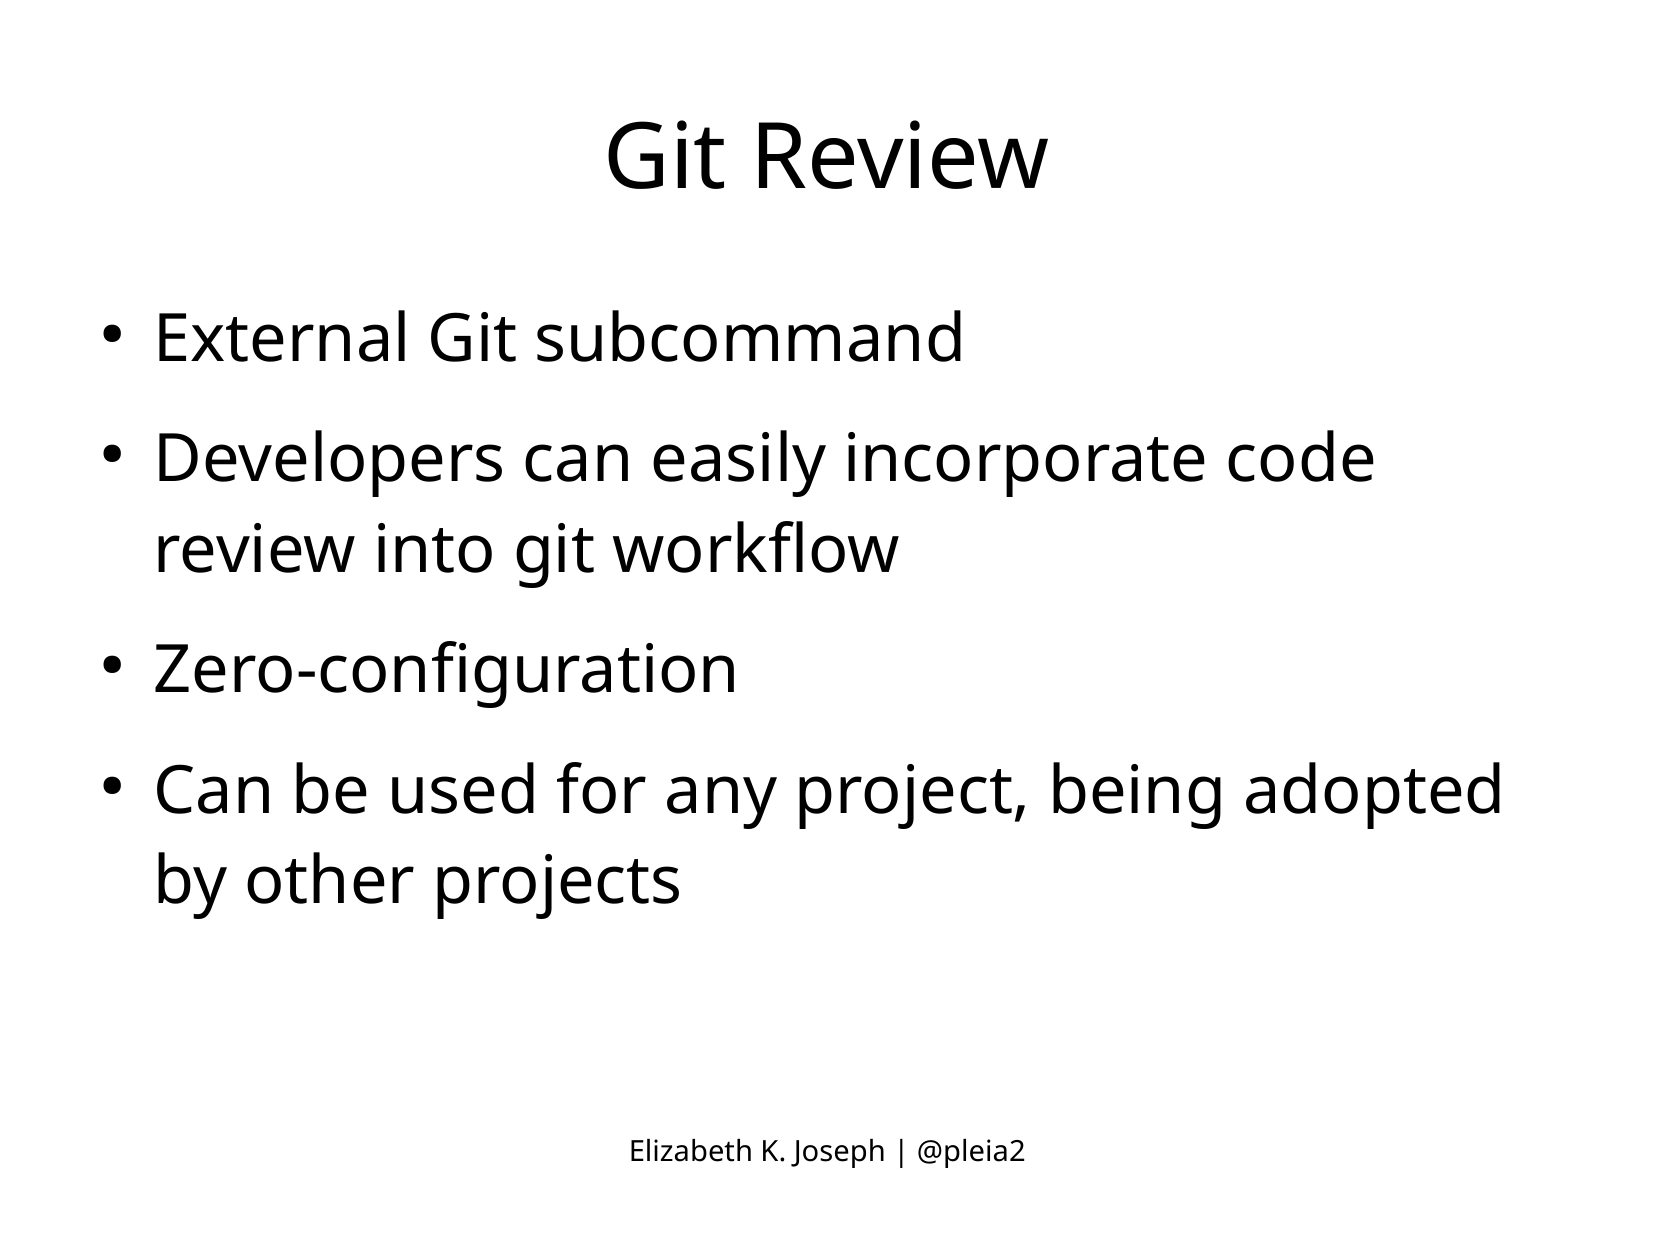

# Git Review
External Git subcommand
Developers can easily incorporate code review into git workflow
Zero-configuration
Can be used for any project, being adopted by other projects
Elizabeth K. Joseph | @pleia2